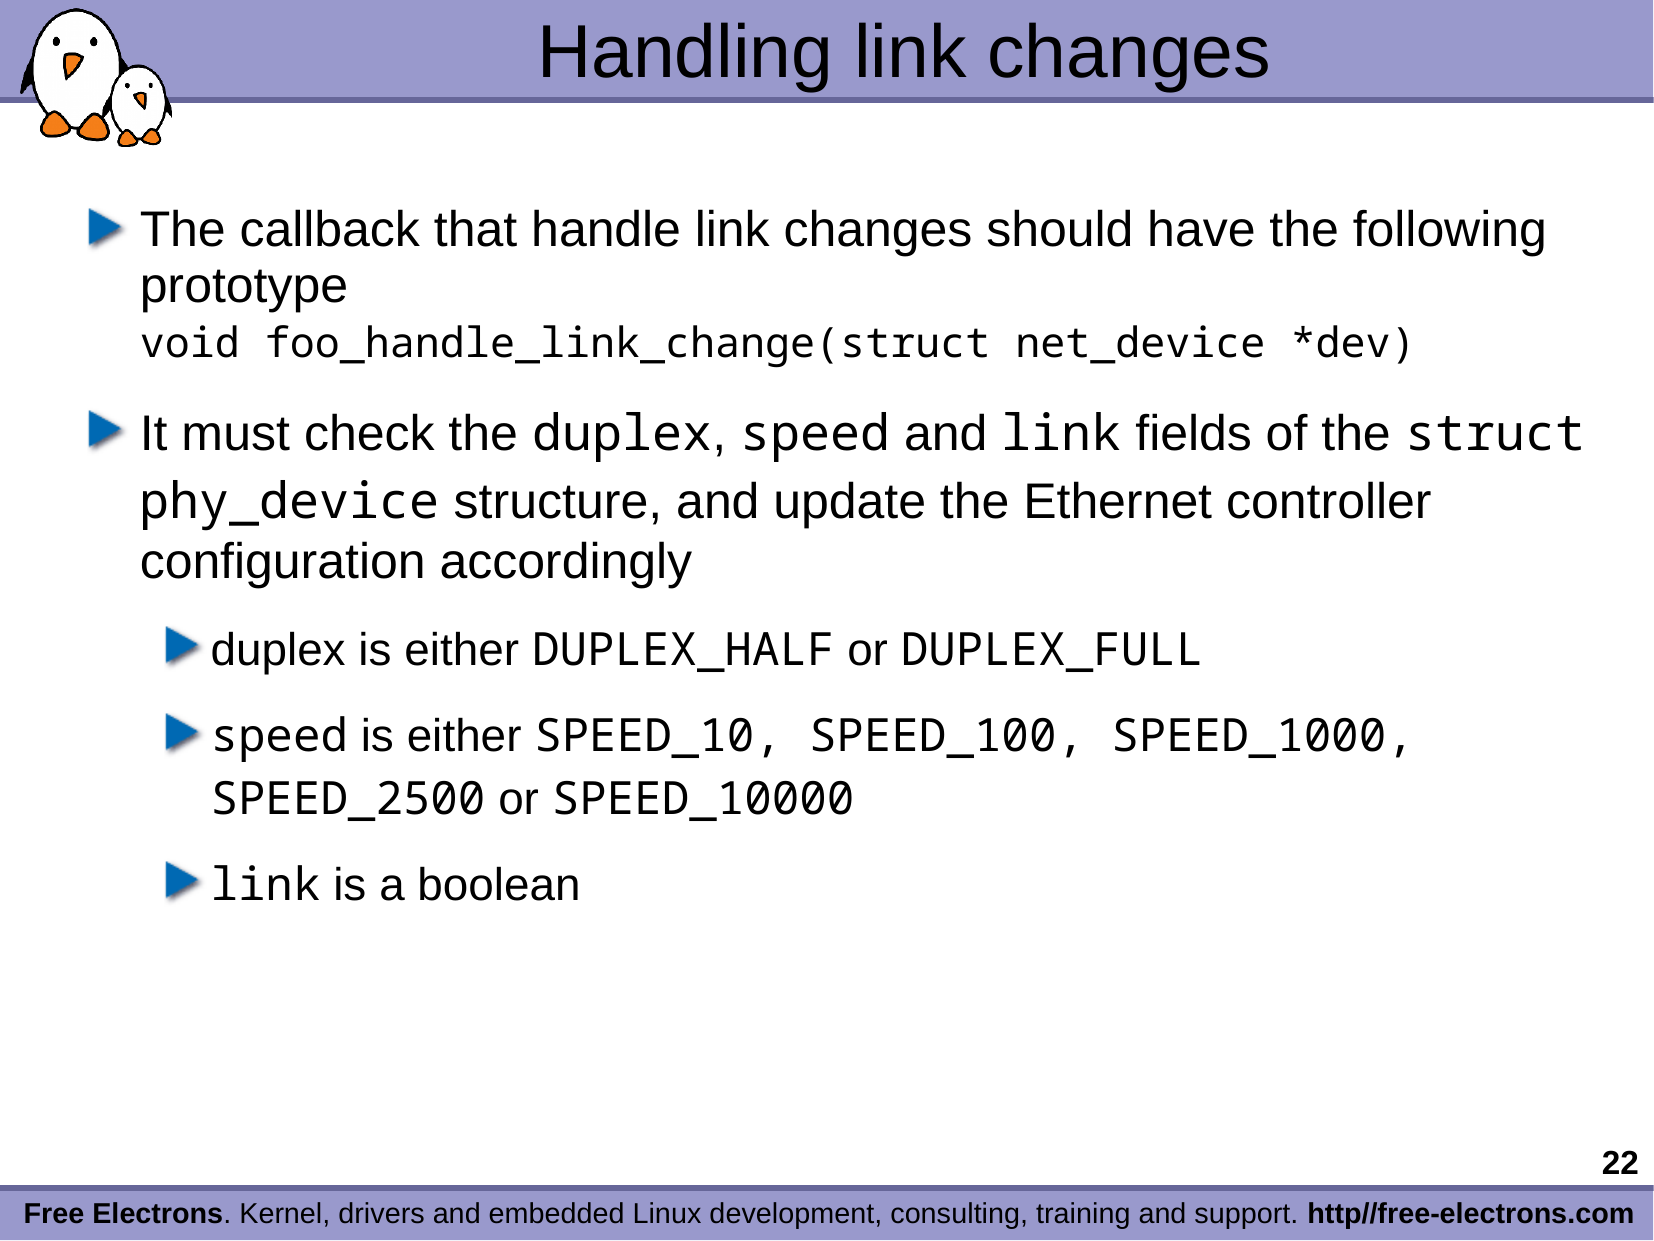

# Handling link changes
The callback that handle link changes should have the following prototype
void foo_handle_link_change(struct net_device *dev)
It must check the duplex, speed and link fields of the struct phy_device structure, and update the Ethernet controller configuration accordingly
duplex is either DUPLEX_HALF or DUPLEX_FULL
speed is either SPEED_10, SPEED_100, SPEED_1000, SPEED_2500 or SPEED_10000
link is a boolean